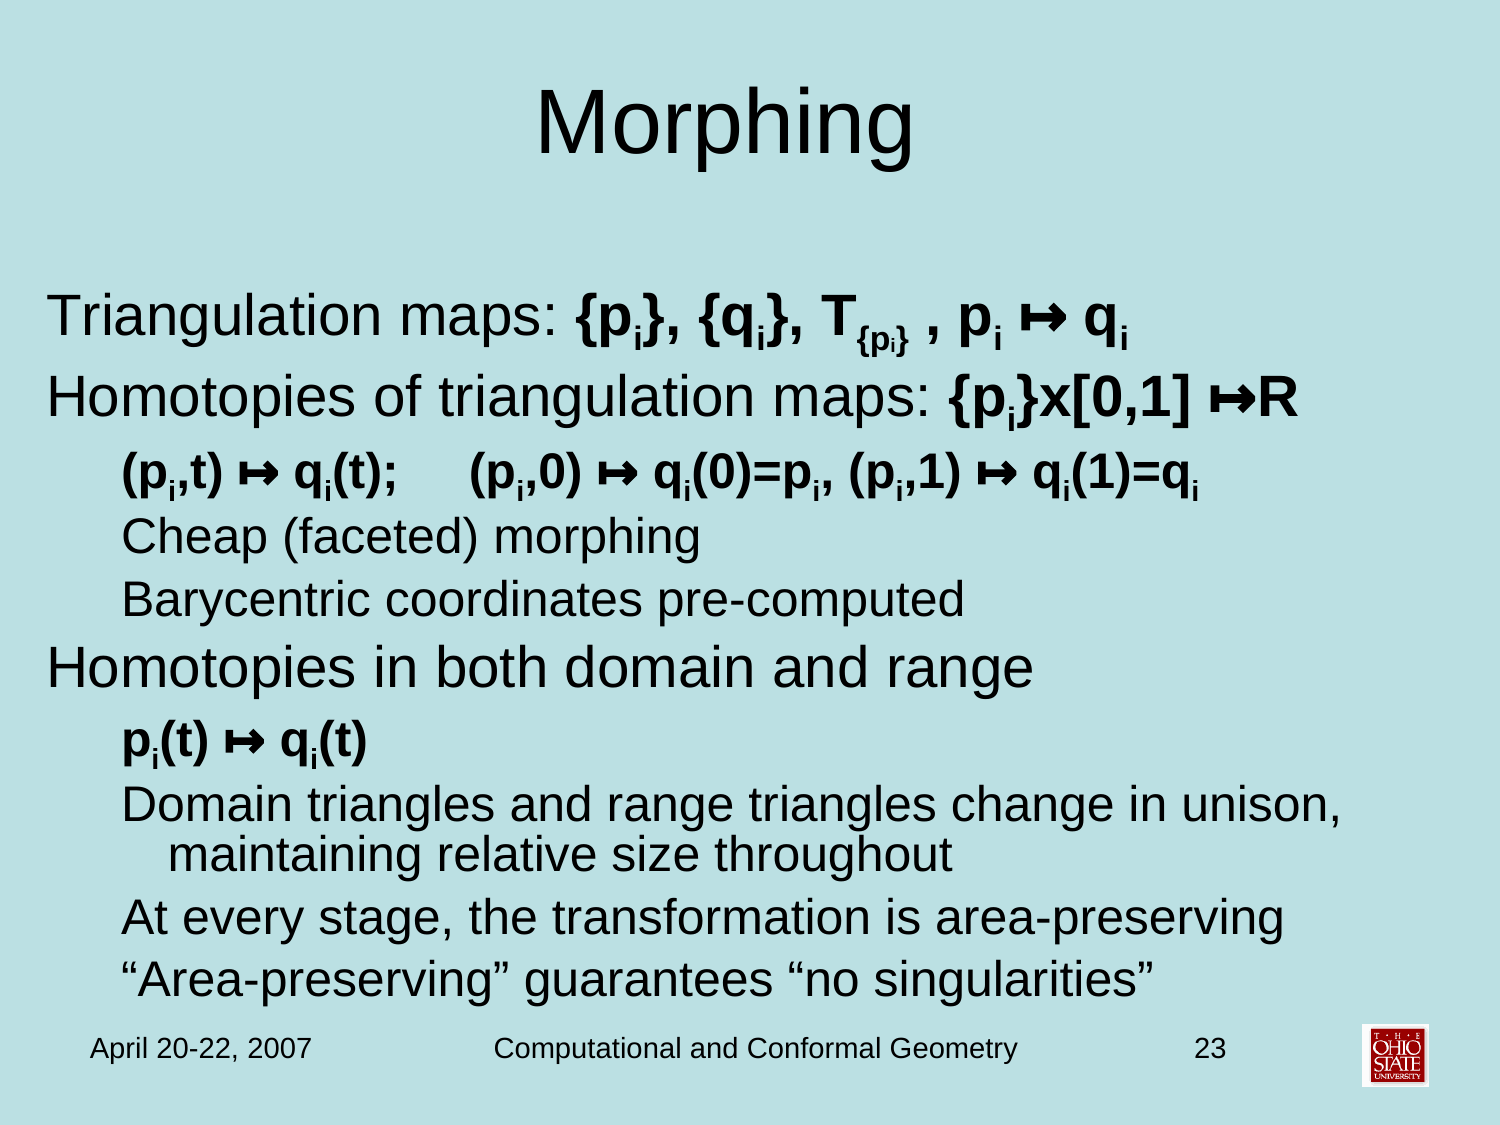

# Morphing
Triangulation maps: {pi}, {qi}, T{pi} , pi  qi
Homotopies of triangulation maps: {pi}x[0,1] R
(pi,t)  qi(t); (pi,0)  qi(0)=pi, (pi,1)  qi(1)=qi
Cheap (faceted) morphing
Barycentric coordinates pre-computed
Homotopies in both domain and range
pi(t)  qi(t)
Domain triangles and range triangles change in unison, maintaining relative size throughout
At every stage, the transformation is area-preserving
“Area-preserving” guarantees “no singularities”
April 20-22, 2007
Computational and Conformal Geometry
23